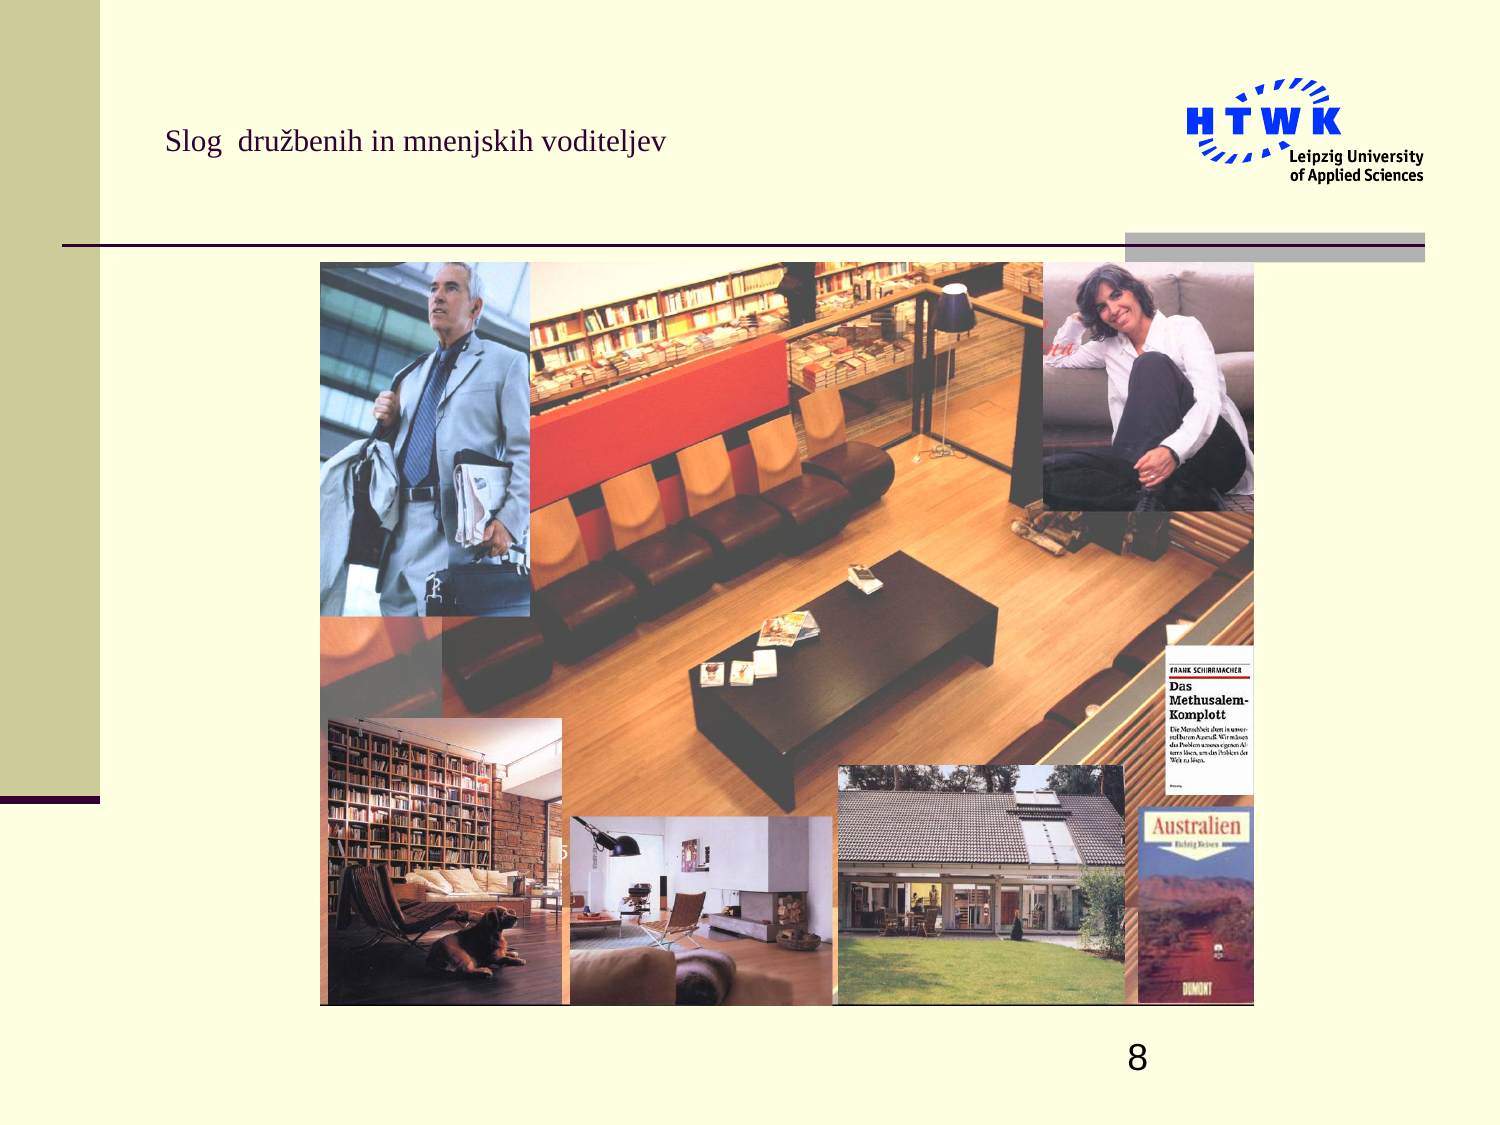

# Slog družbenih in mnenjskih voditeljev
8